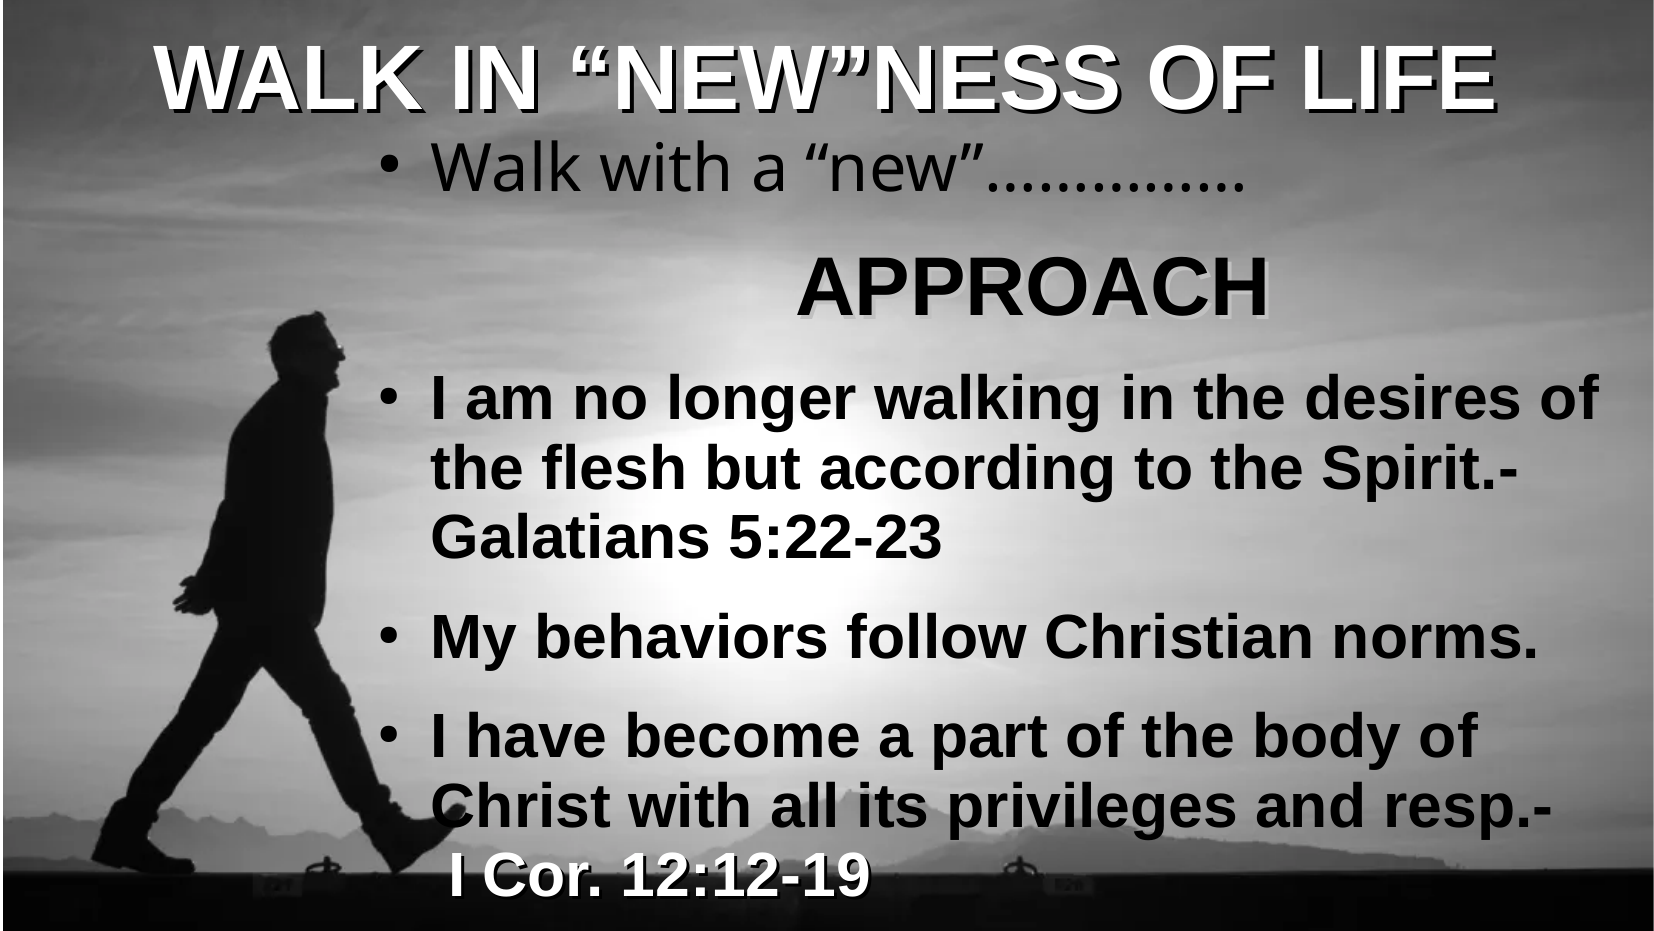

# WALK IN “NEW”NESS OF LIFE
Walk with a “new”……………
APPROACH
I am no longer walking in the desires of the flesh but according to the Spirit.- Galatians 5:22-23
My behaviors follow Christian norms.
I have become a part of the body of Christ with all its privileges and resp.- I Cor. 12:12-19